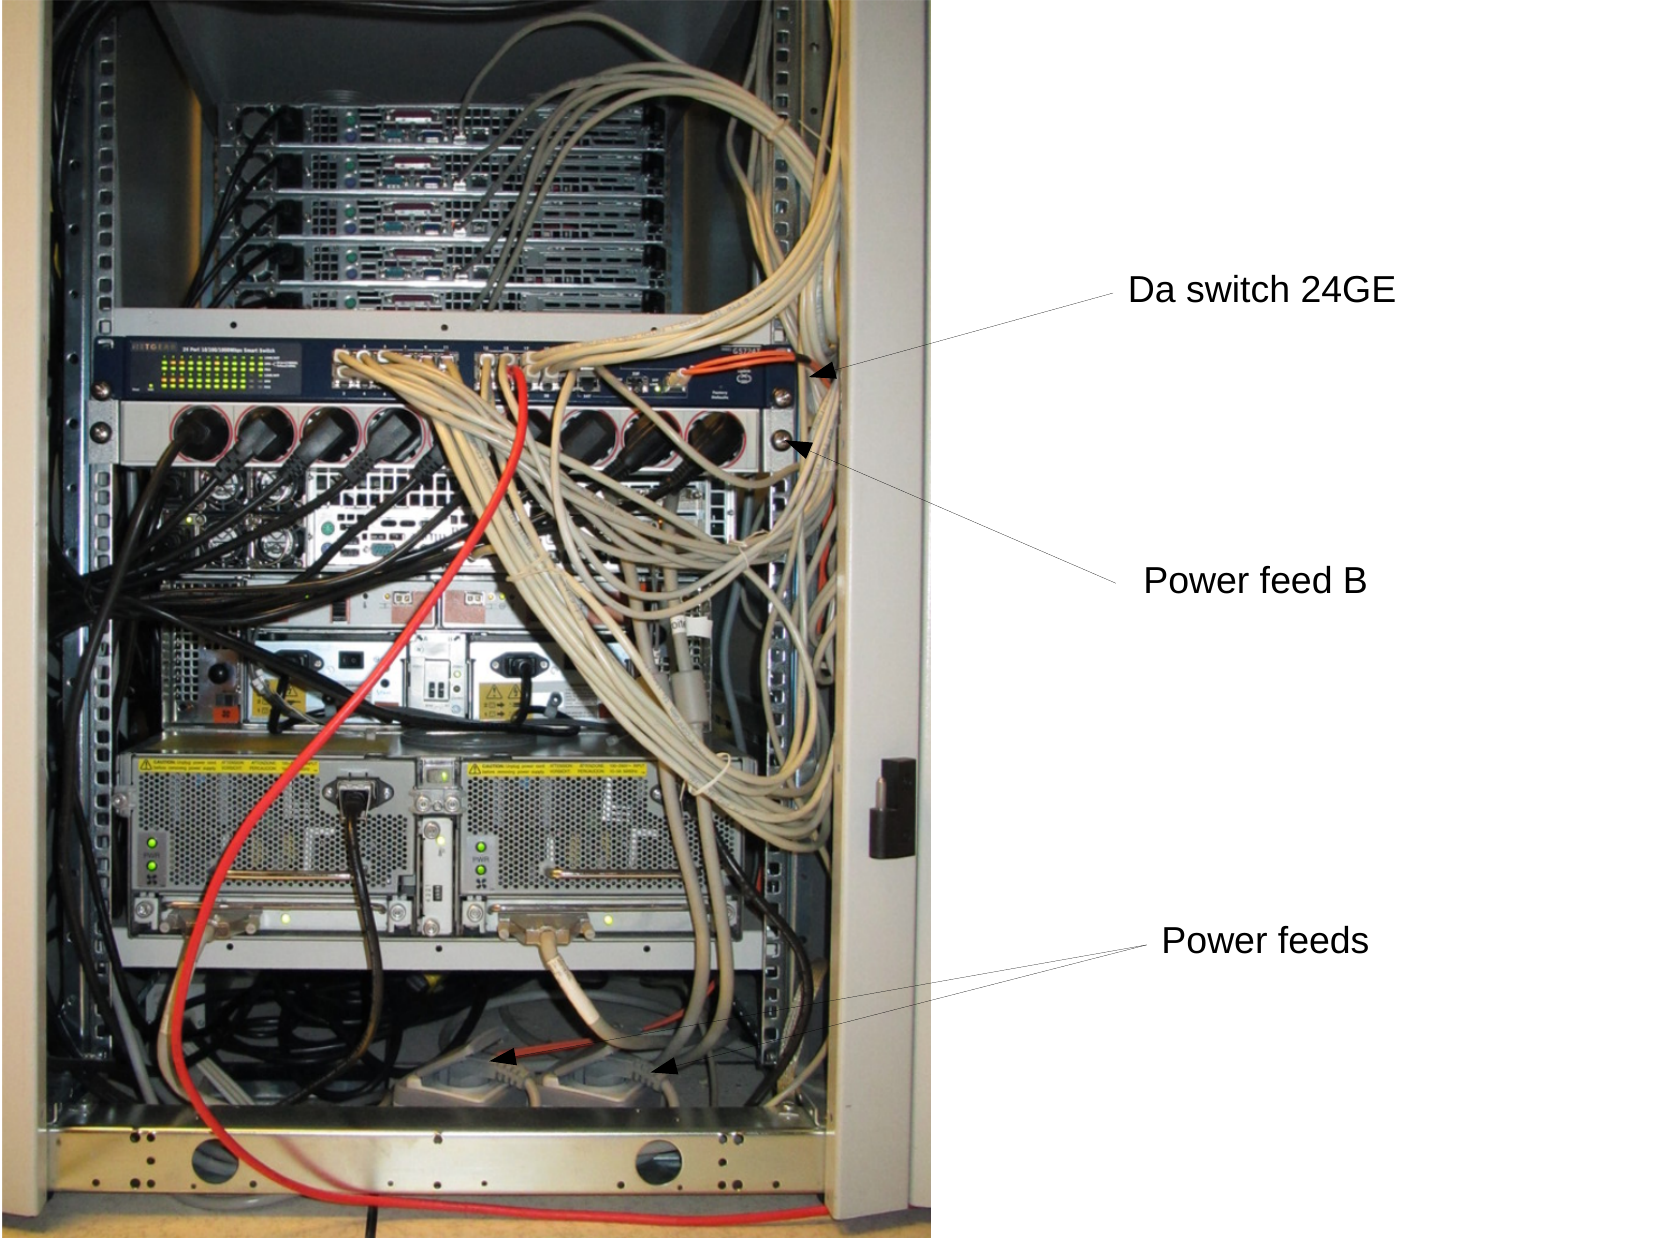

Da switch 24GE
Power feed B
Power feeds